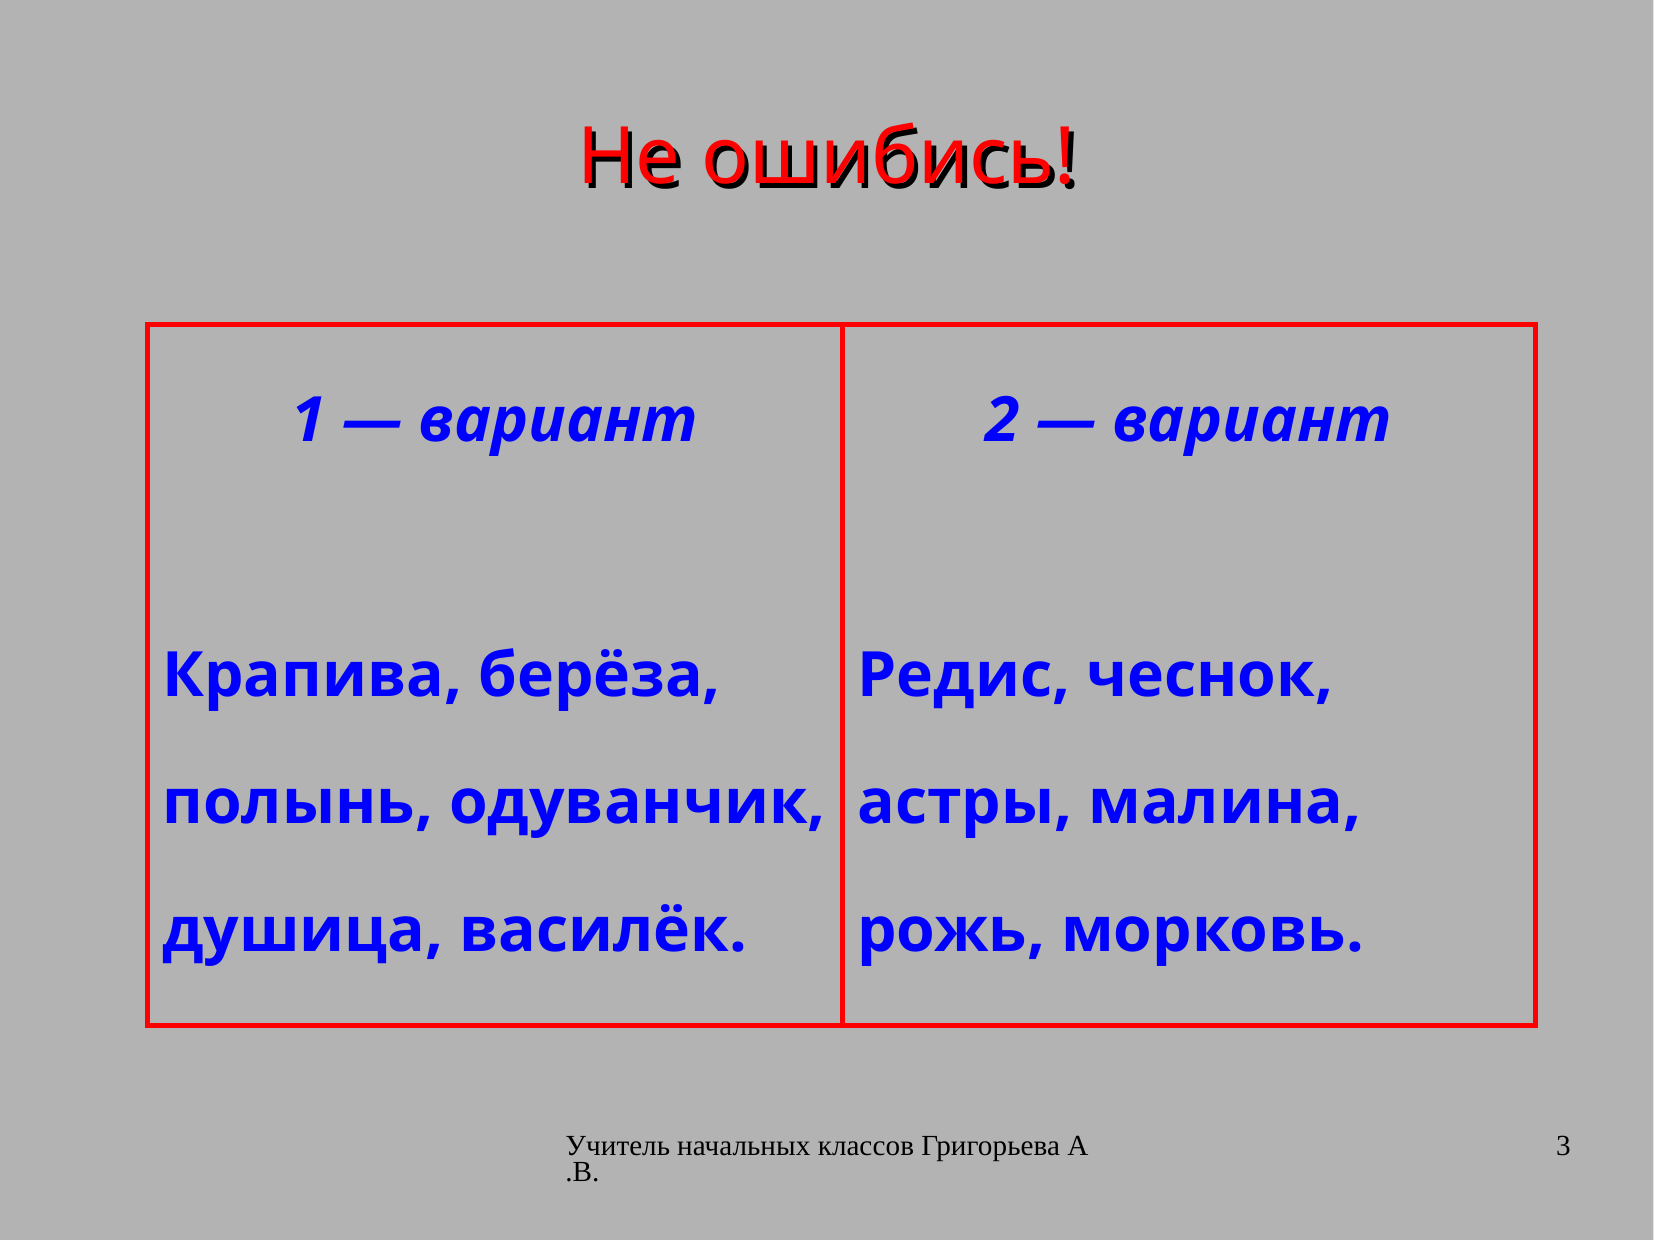

# Не ошибись!
| 1 — вариант Крапива, берёза, полынь, одуванчик, душица, василёк. | 2 — вариант Редис, чеснок, астры, малина, рожь, морковь. |
| --- | --- |
Учитель начальных классов Григорьева А.В.
3